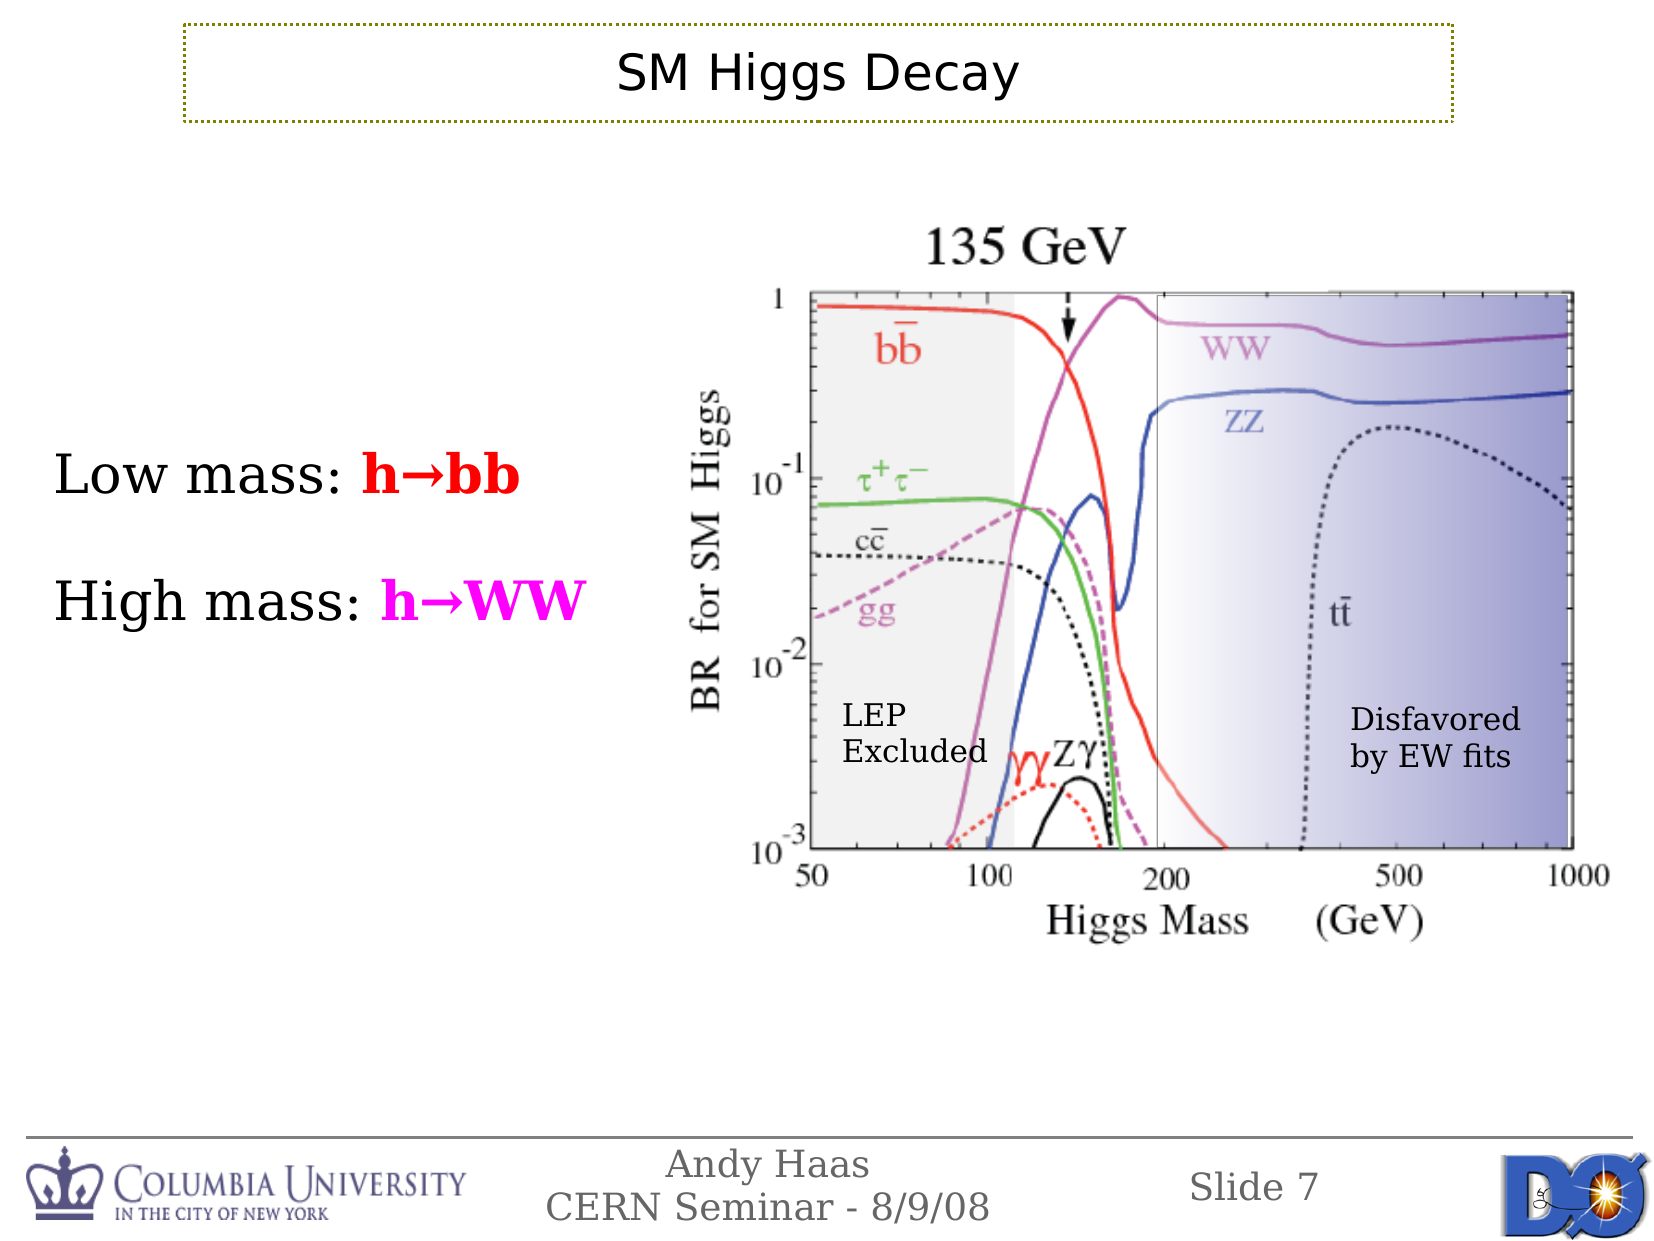

# SM Higgs Decay
Low mass: h→bb
High mass: h→WW
LEP
Excluded
Disfavored
by EW fits